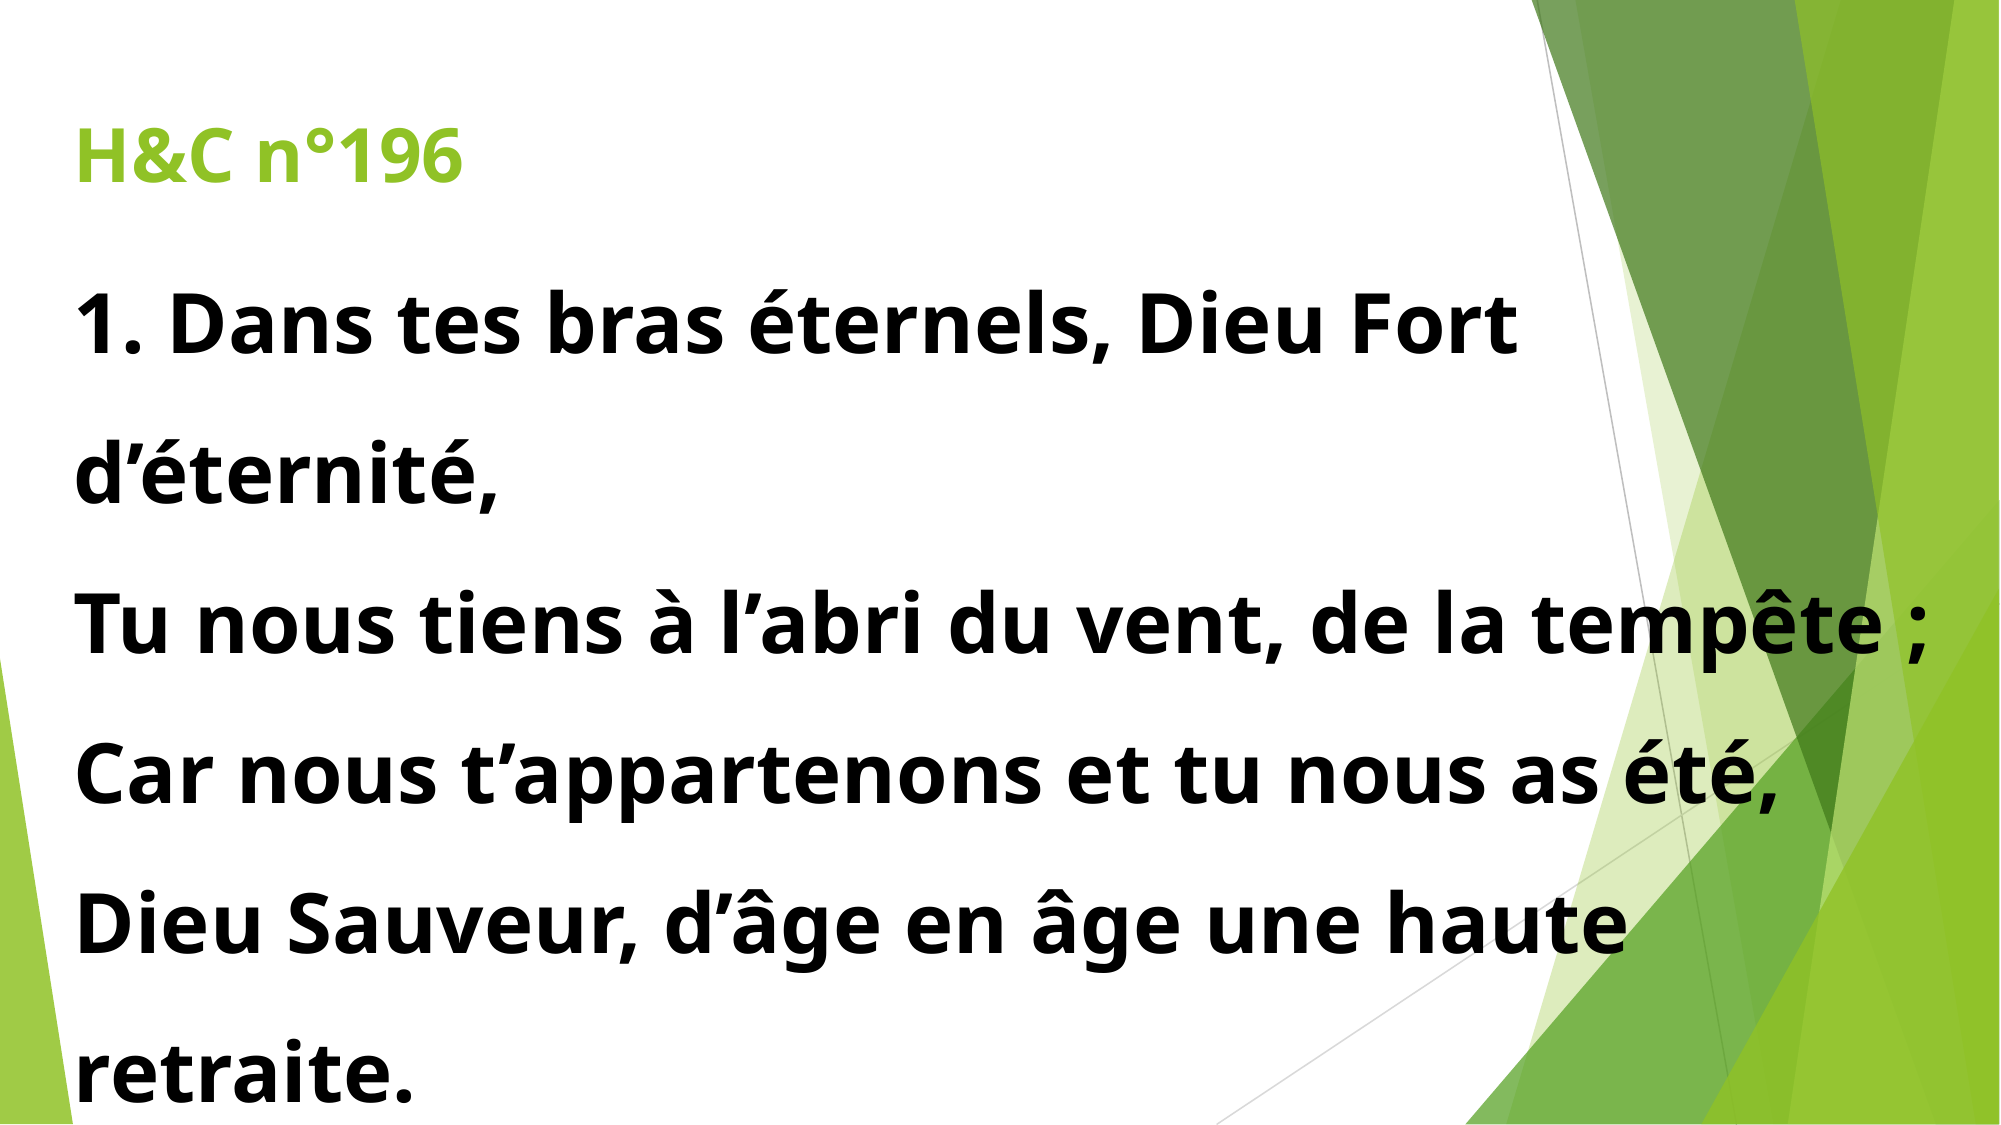

H&C n°196
1. Dans tes bras éternels, Dieu Fort d’éternité,
Tu nous tiens à l’abri du vent, de la tempête ;
Car nous t’appartenons et tu nous as été,
Dieu Sauveur, d’âge en âge une haute retraite.